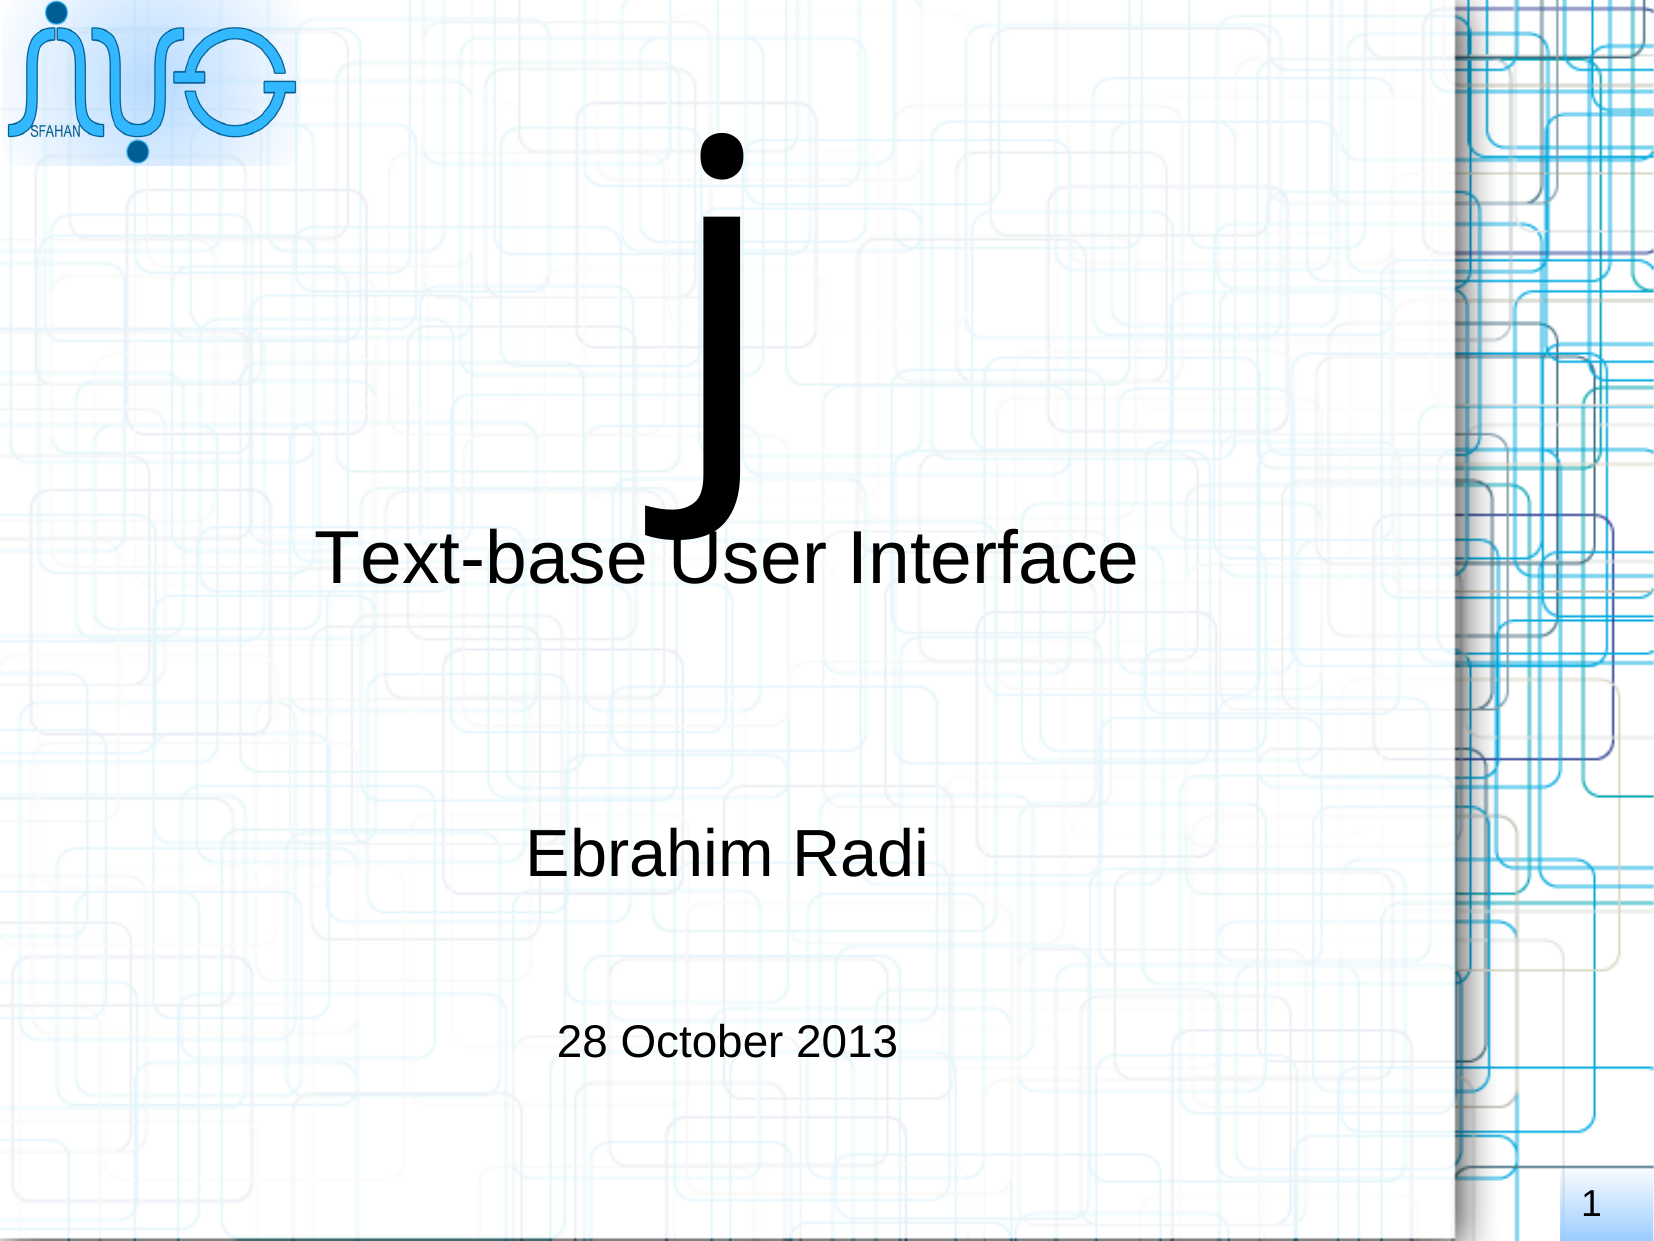

j
# Text-base User Interface
Ebrahim Radi
28 October 2013